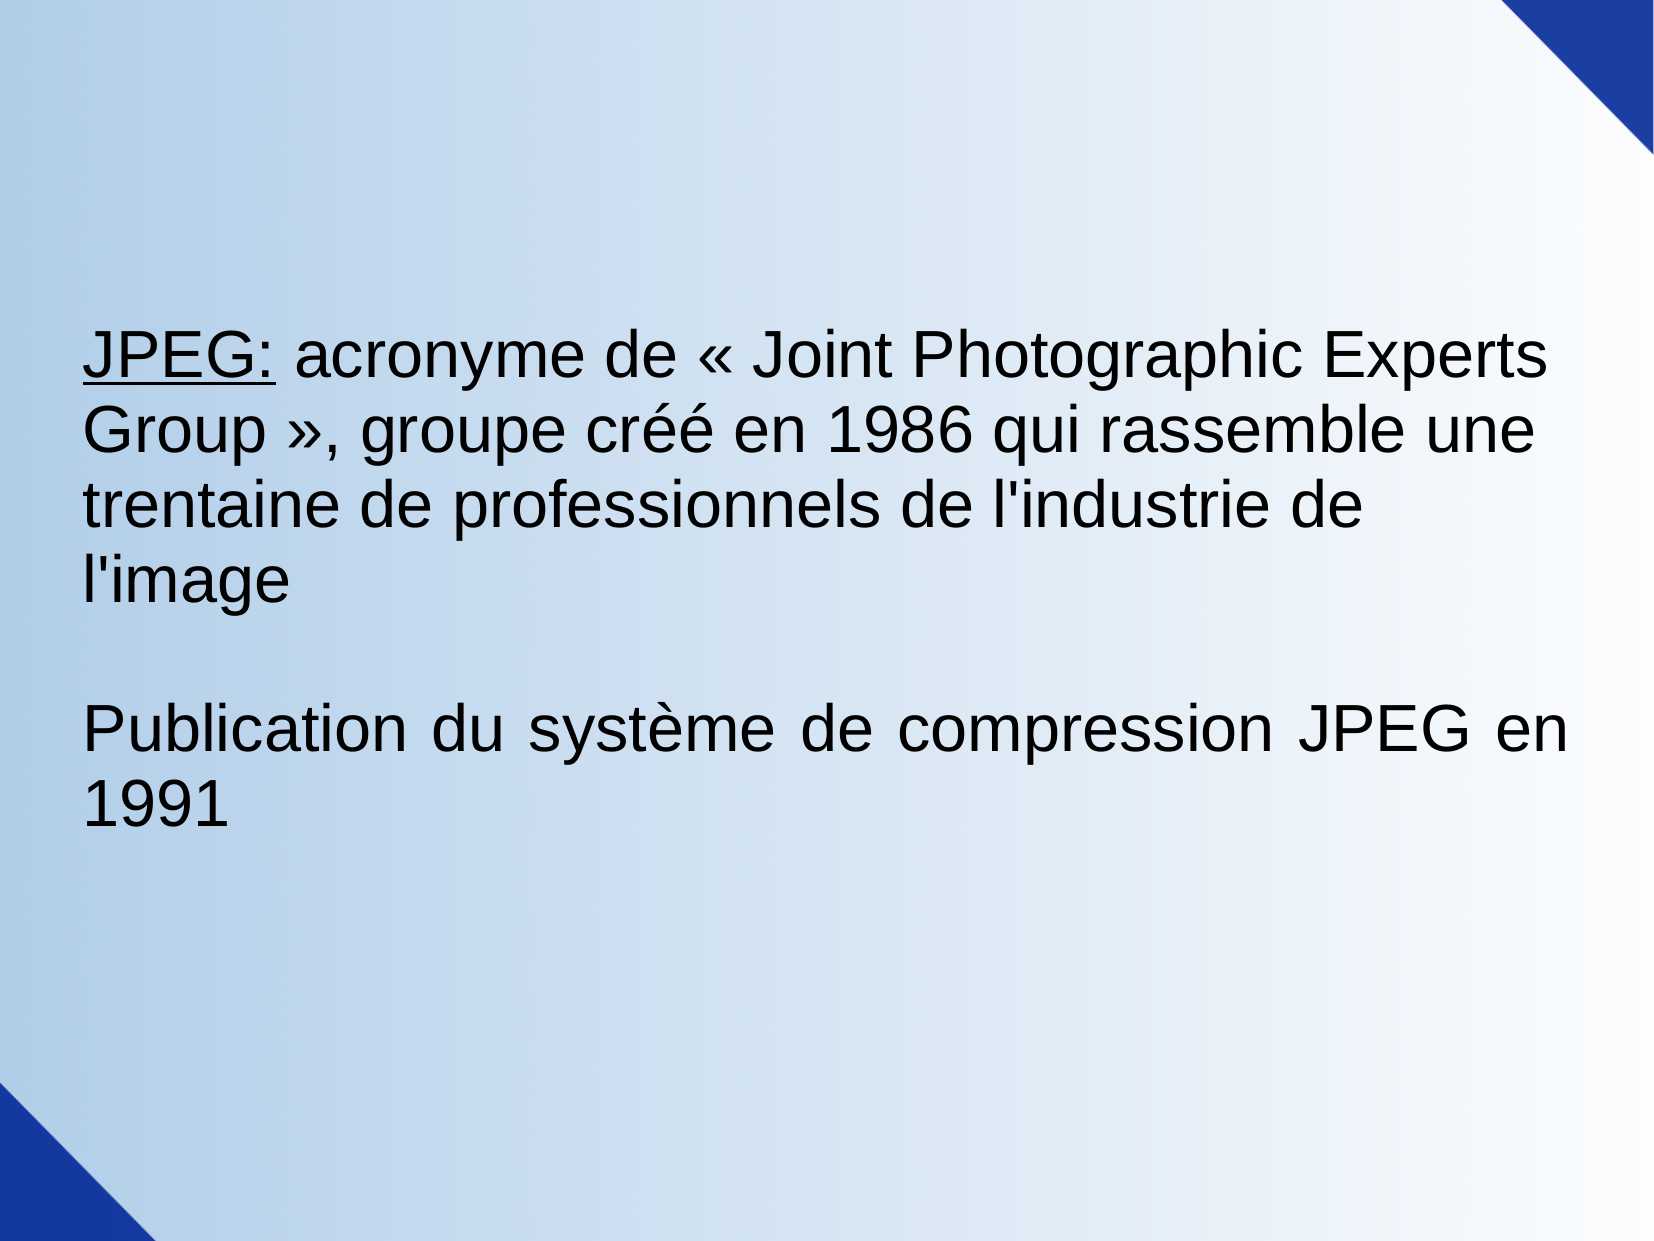

# JPEG: acronyme de « Joint Photographic Experts Group », groupe créé en 1986 qui rassemble une trentaine de professionnels de l'industrie de l'image
Publication du système de compression JPEG en 1991